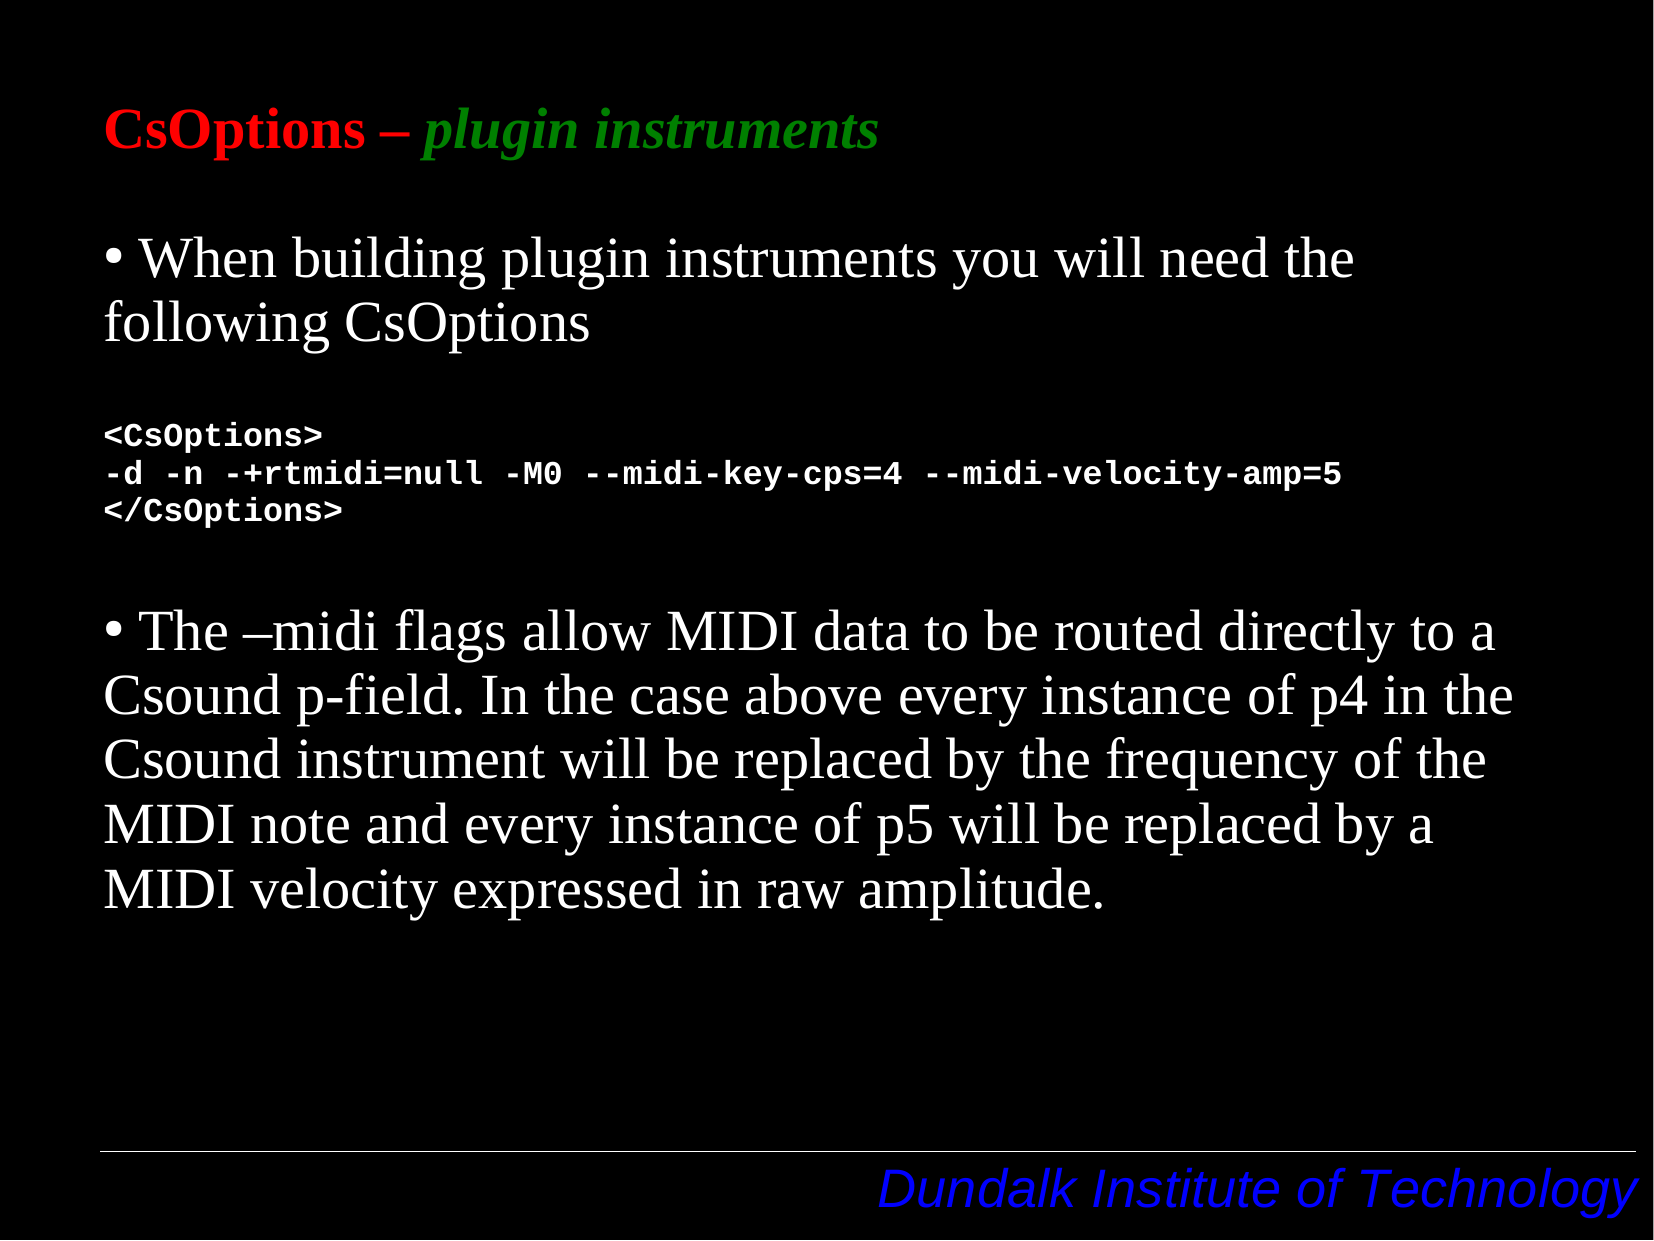

CsOptions – plugin instruments
 When building plugin instruments you will need the following CsOptions
<CsOptions>
-d -n -+rtmidi=null -M0 --midi-key-cps=4 --midi-velocity-amp=5
</CsOptions>
 The –midi flags allow MIDI data to be routed directly to a Csound p-field. In the case above every instance of p4 in the Csound instrument will be replaced by the frequency of the MIDI note and every instance of p5 will be replaced by a MIDI velocity expressed in raw amplitude.
Dundalk Institute of Technology